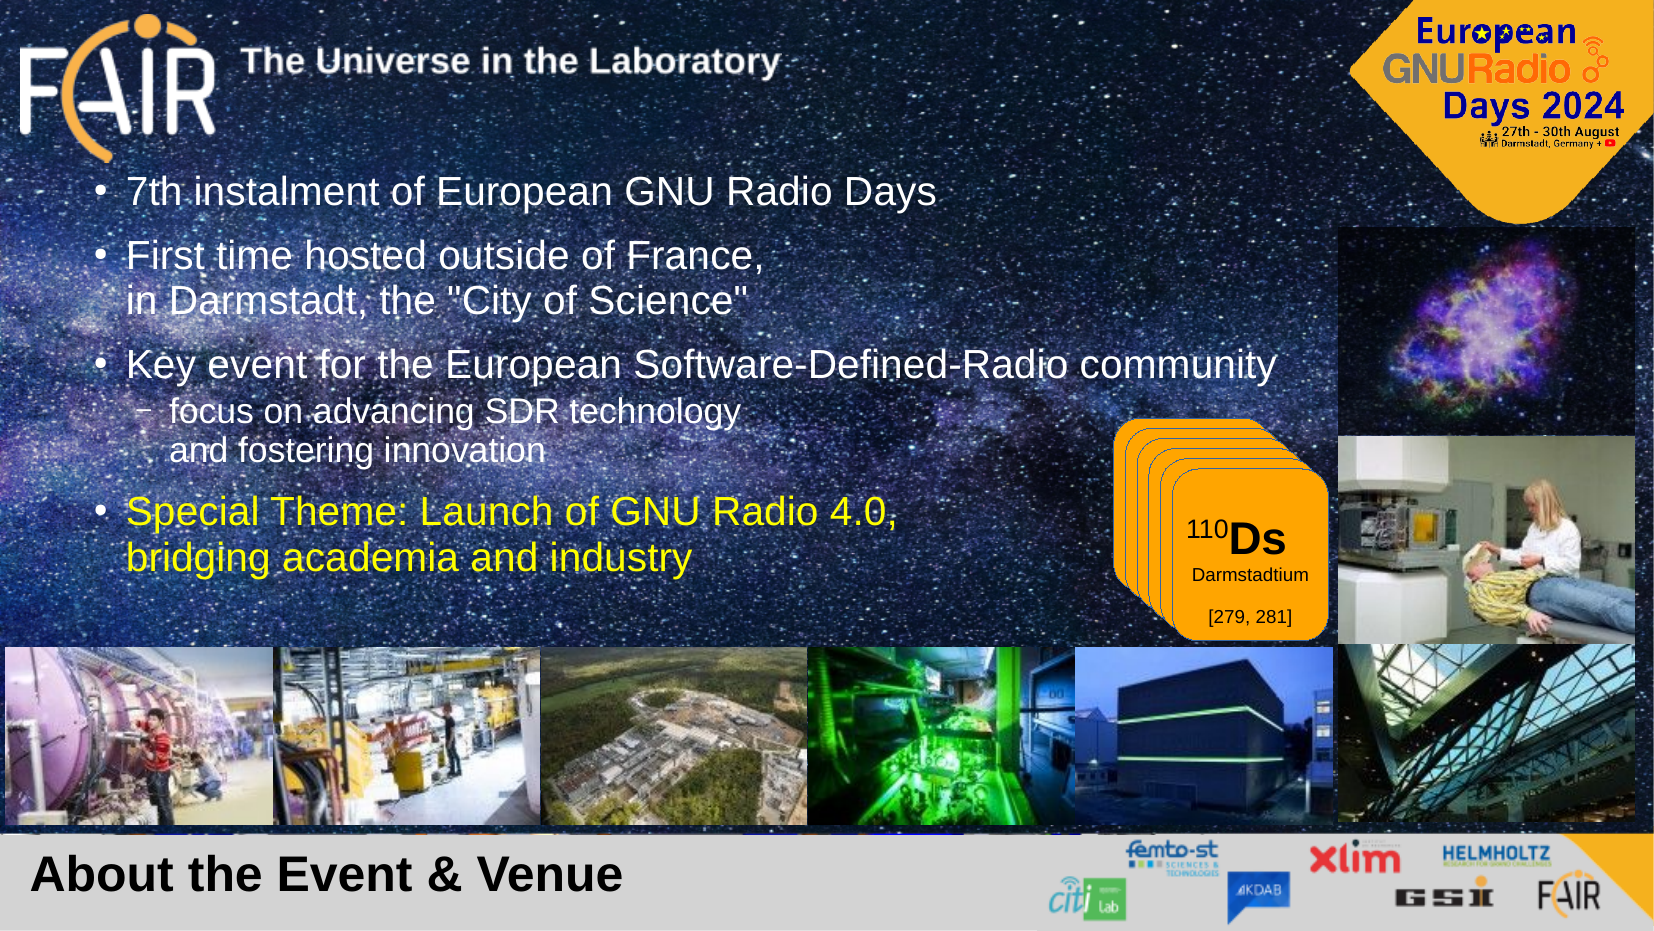

7th instalment of European GNU Radio Days
First time hosted outside of France,
in Darmstadt, the "City of Science"
Key event for the European Software-Defined-Radio community
focus on advancing SDR technology
and fostering innovation
Special Theme: Launch of GNU Radio 4.0,
bridging academia and industry
110Ds
Darmstadtium
[279, 281]
110Ds
Darmstadtium
[279, 281]
110Ds
Darmstadtium
[279, 281]
110Ds
Darmstadtium
[279, 281]
110Ds
Darmstadtium
[279, 281]
110Ds
Darmstadtium
[279, 281]
# About the Event & Venue